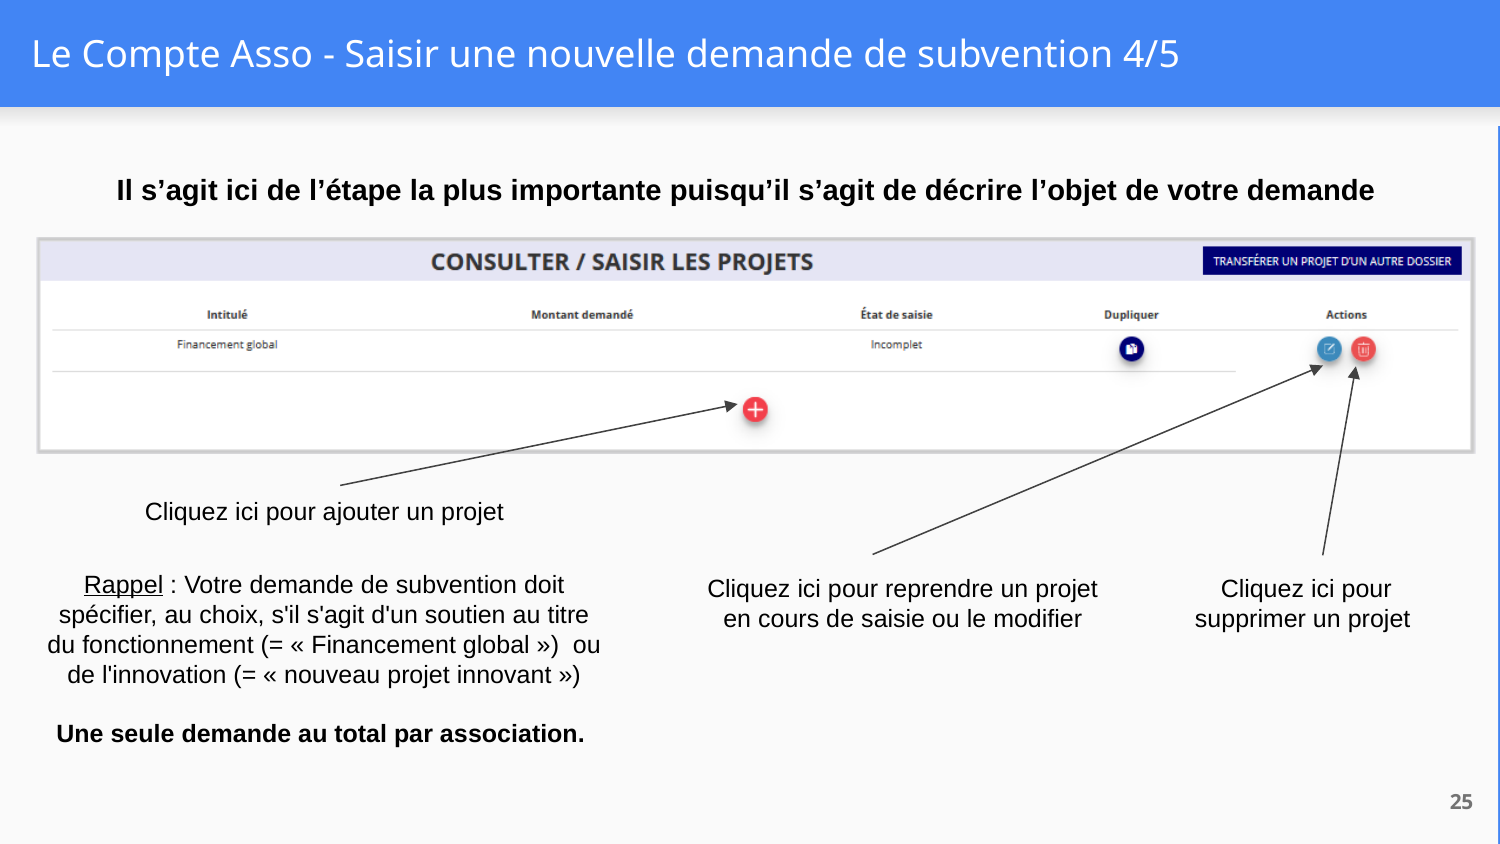

# Le Compte Asso - Saisir une nouvelle demande de subvention 4/5
Il s’agit ici de l’étape la plus importante puisqu’il s’agit de décrire l’objet de votre demande
Cliquez ici pour ajouter un projet
Rappel : Votre demande de subvention doit spécifier, au choix, s'il s'agit d'un soutien au titre du fonctionnement (= « Financement global ») ou de l'innovation (= « nouveau projet innovant »)
Une seule demande au total par association.
Cliquez ici pour reprendre un projet en cours de saisie ou le modifier
Cliquez ici pour supprimer un projet